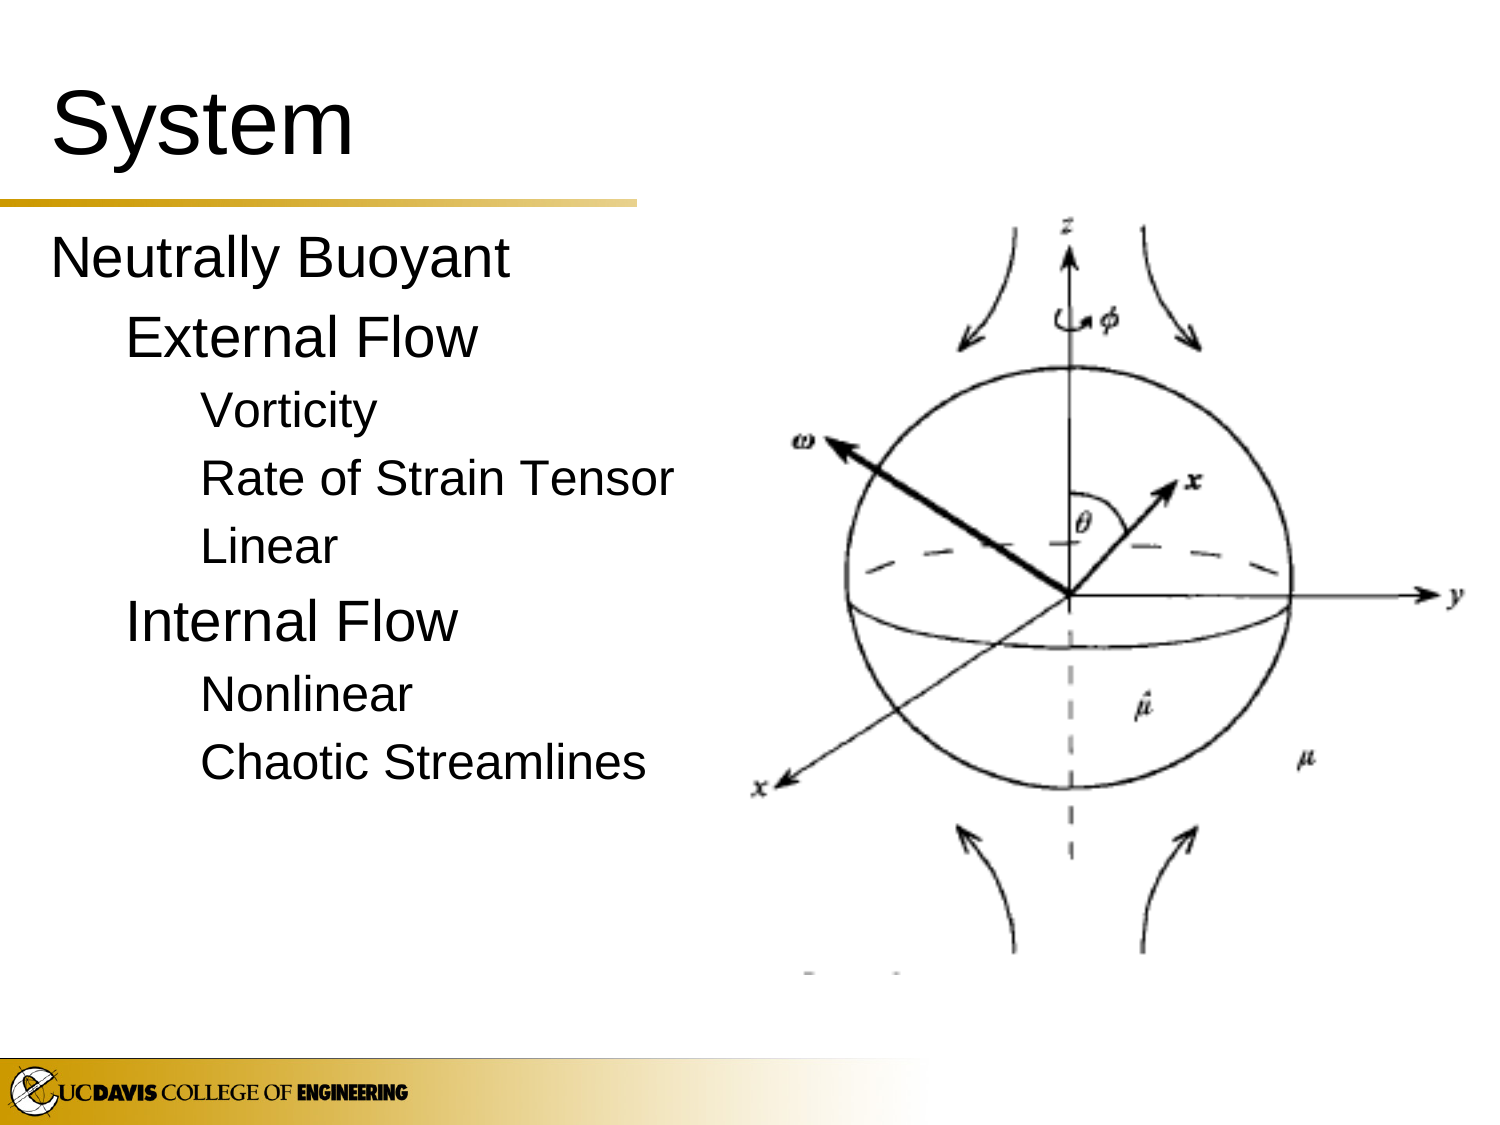

# System
Neutrally Buoyant
External Flow
Vorticity
Rate of Strain Tensor
Linear
Internal Flow
Nonlinear
Chaotic Streamlines